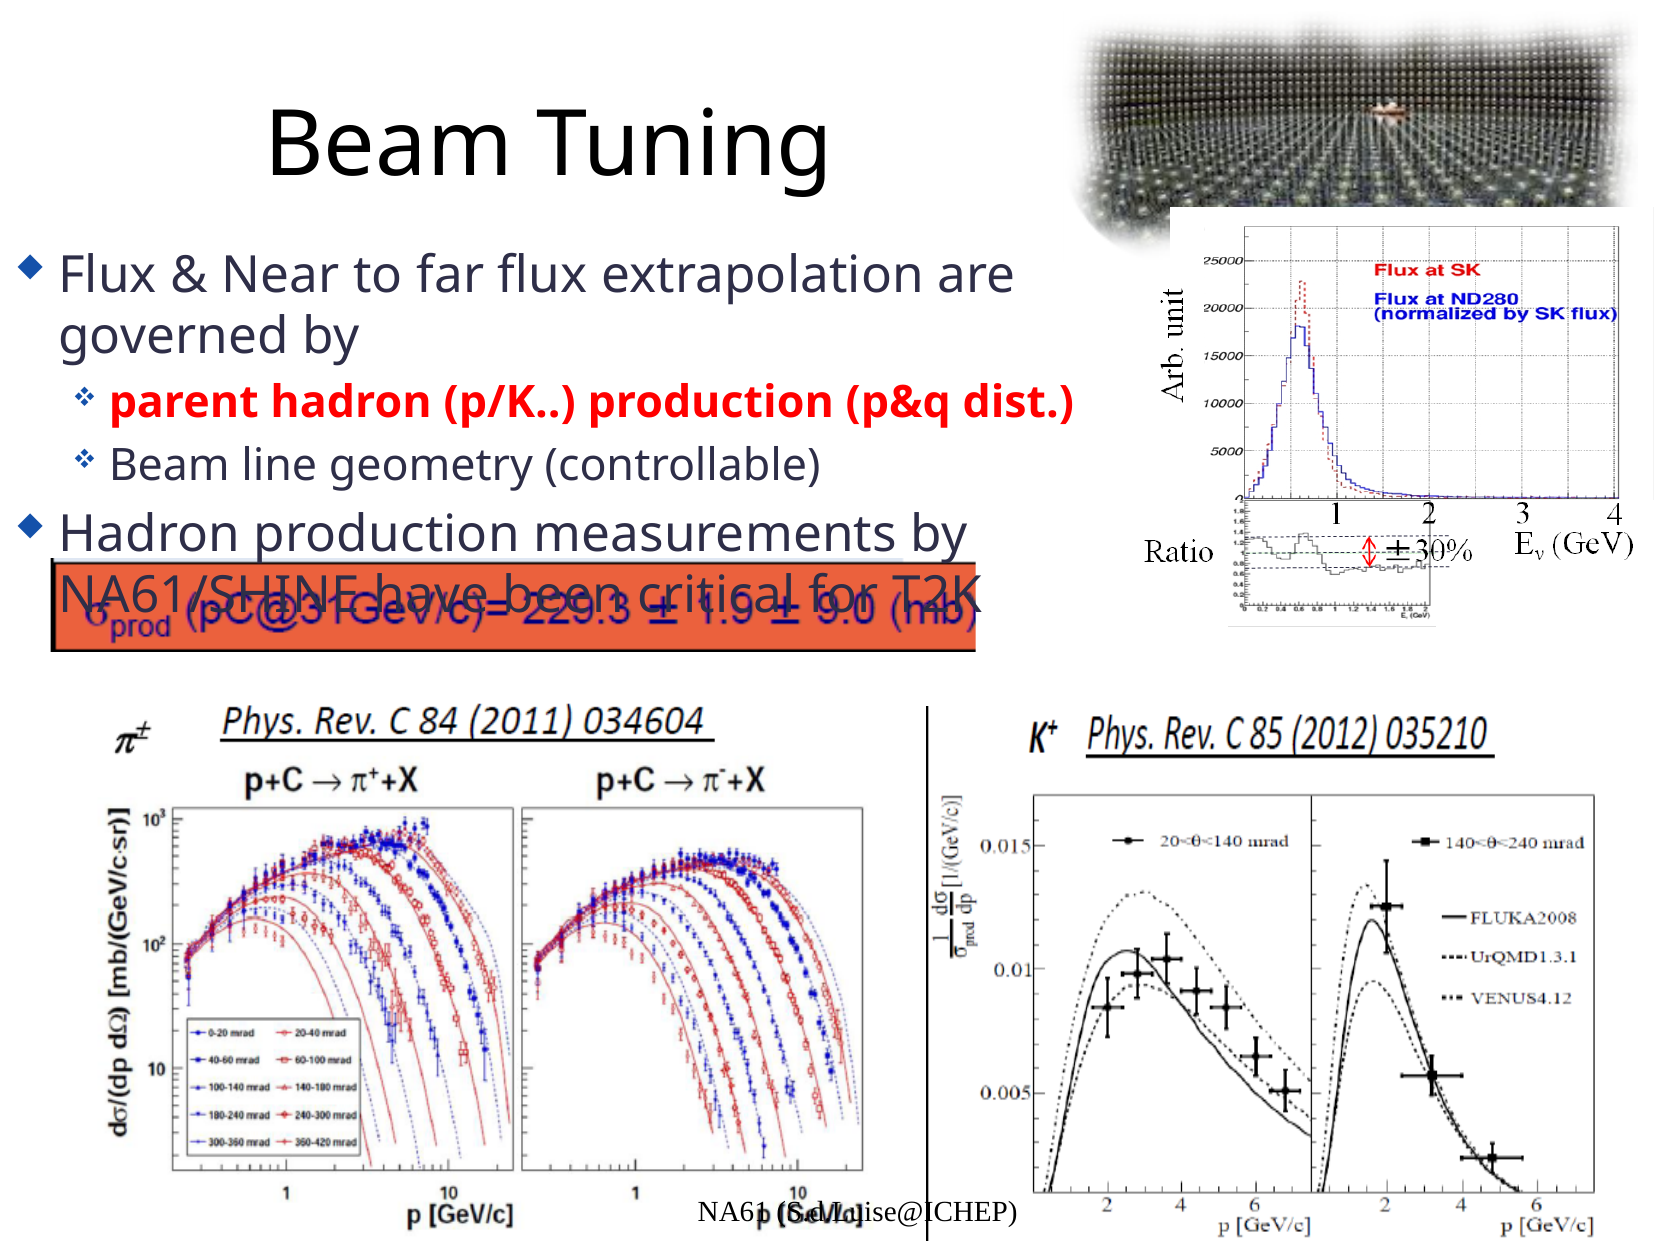

# Beam Tuning
Flux & Near to far flux extrapolation are governed by
parent hadron (p/K..) production (p&q dist.)
Beam line geometry (controllable)
Hadron production measurements by NA61/SHINE have been critical for T2K
NA61 (S.d.Luise@ICHEP)